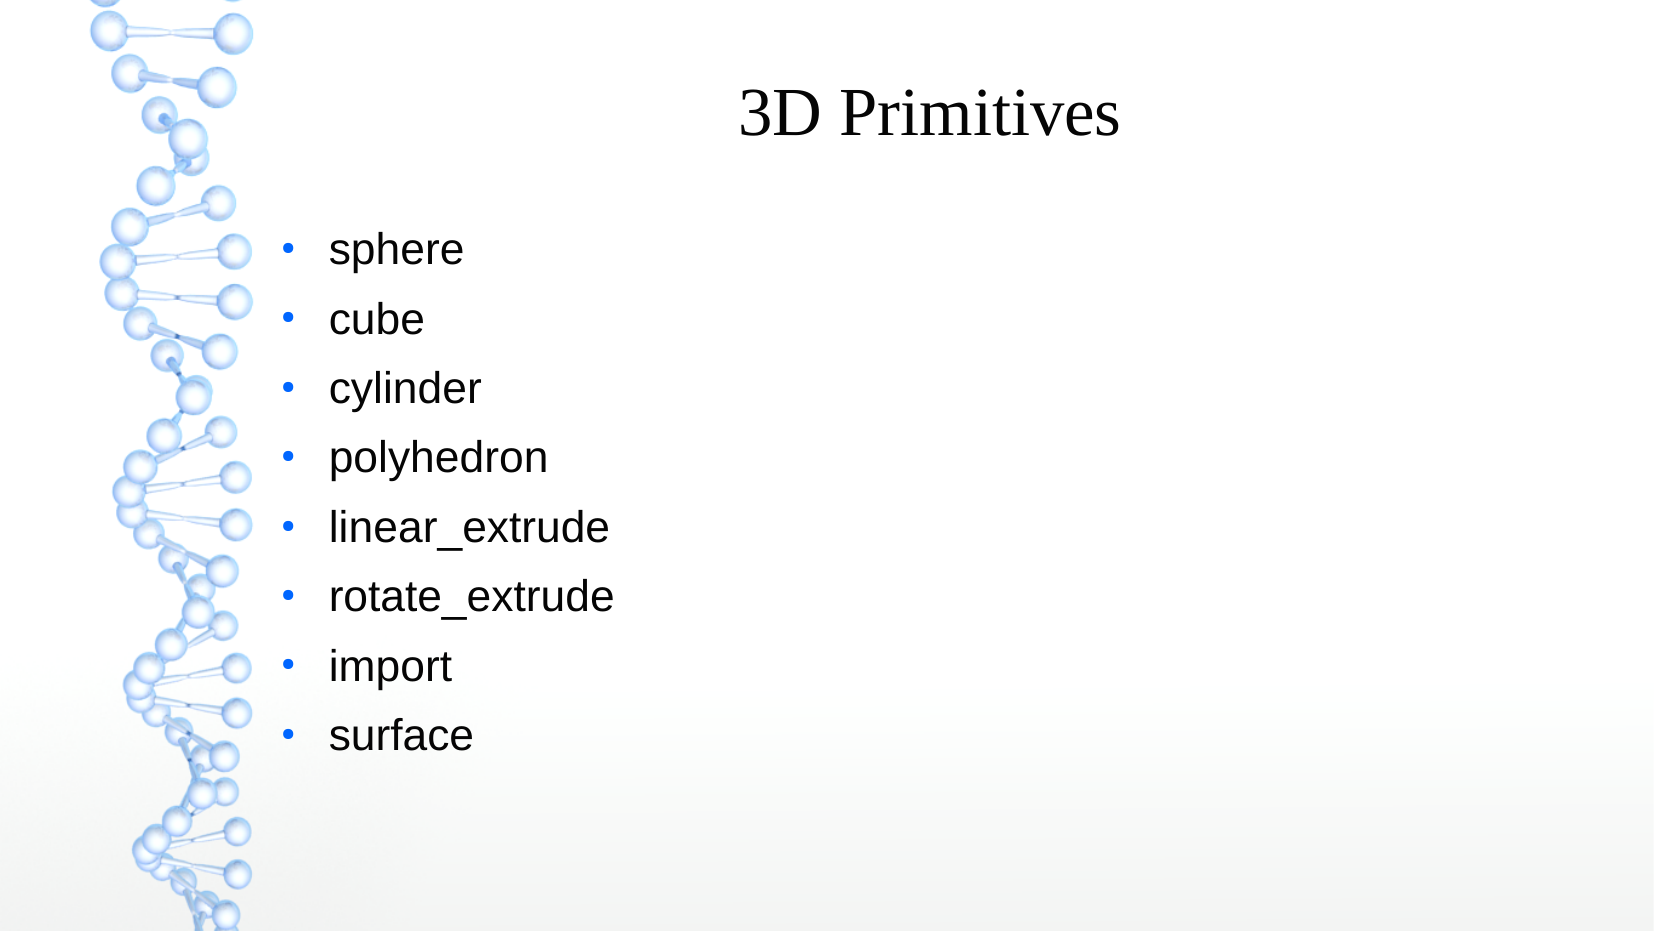

# 3D Primitives
sphere
cube
cylinder
polyhedron
linear_extrude
rotate_extrude
import
surface